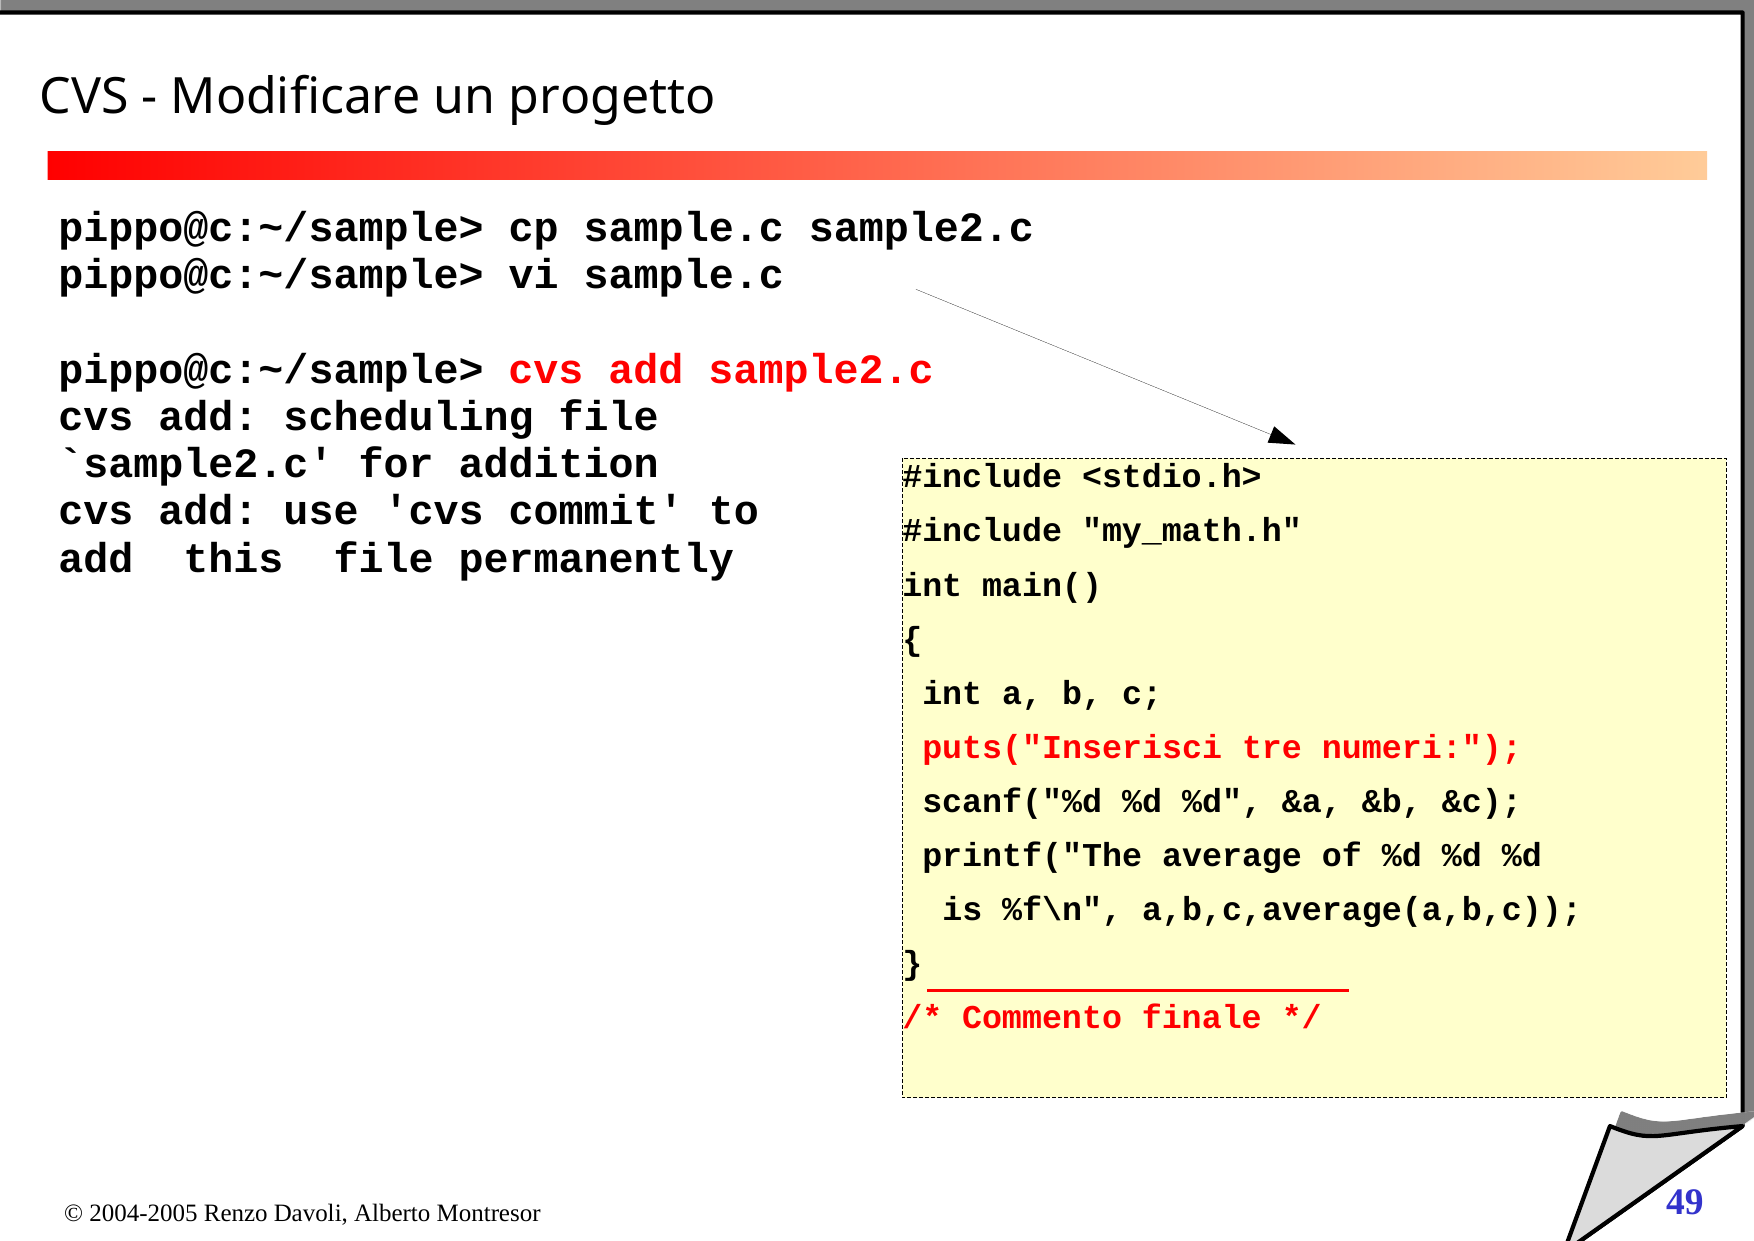

# CVS - Modificare un progetto
pippo@c:~/sample> cp sample.c sample2.c
pippo@c:~/sample> vi sample.c
pippo@c:~/sample> cvs add sample2.c
cvs add: scheduling file
`sample2.c' for addition
cvs add: use 'cvs commit' to
add this file permanently
#include <stdio.h>
#include "my_math.h"
int main()
{
 int a, b, c;
 puts("Inserisci tre numeri:");
 scanf("%d %d %d", &a, &b, &c);
 printf("The average of %d %d %d
 is %f\n", a,b,c,average(a,b,c));
}
/* Commento finale */